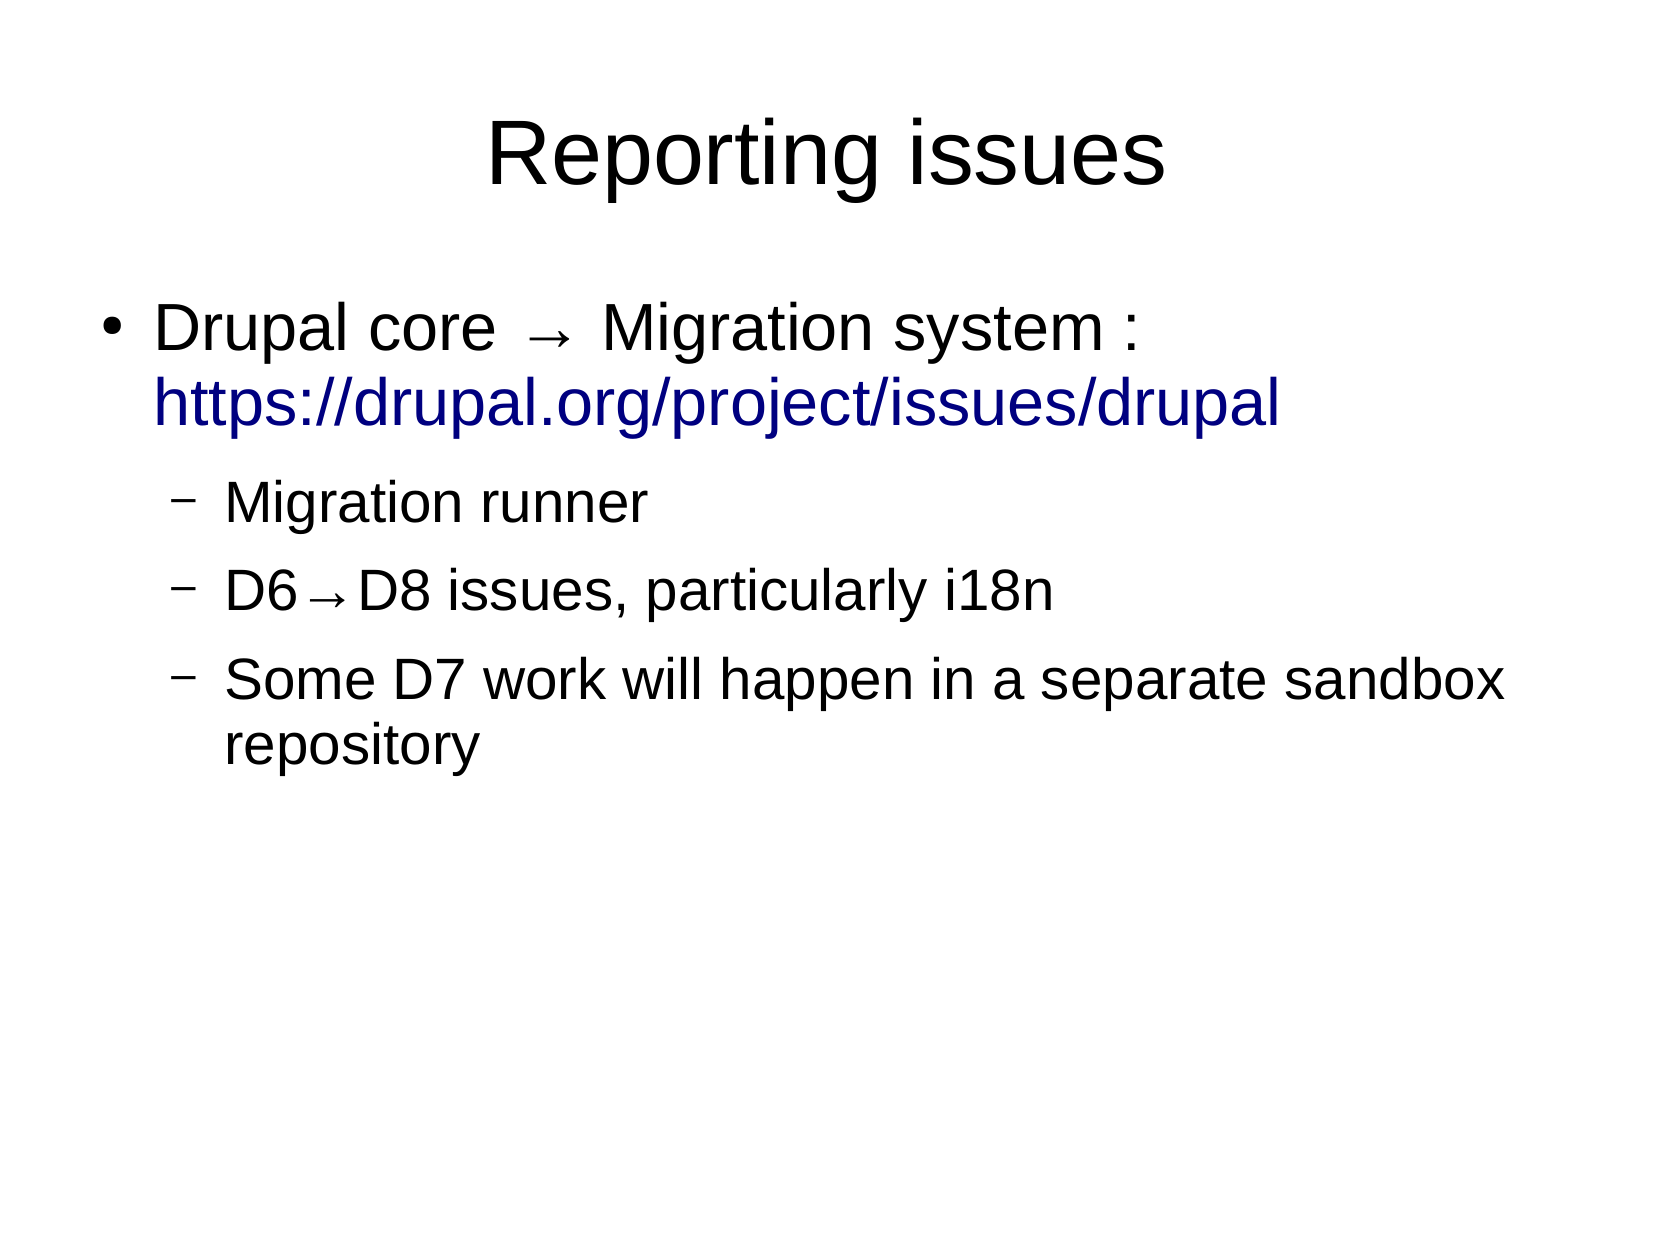

# Reporting issues
Drupal core → Migration system : https://drupal.org/project/issues/drupal
Migration runner
D6→D8 issues, particularly i18n
Some D7 work will happen in a separate sandbox repository